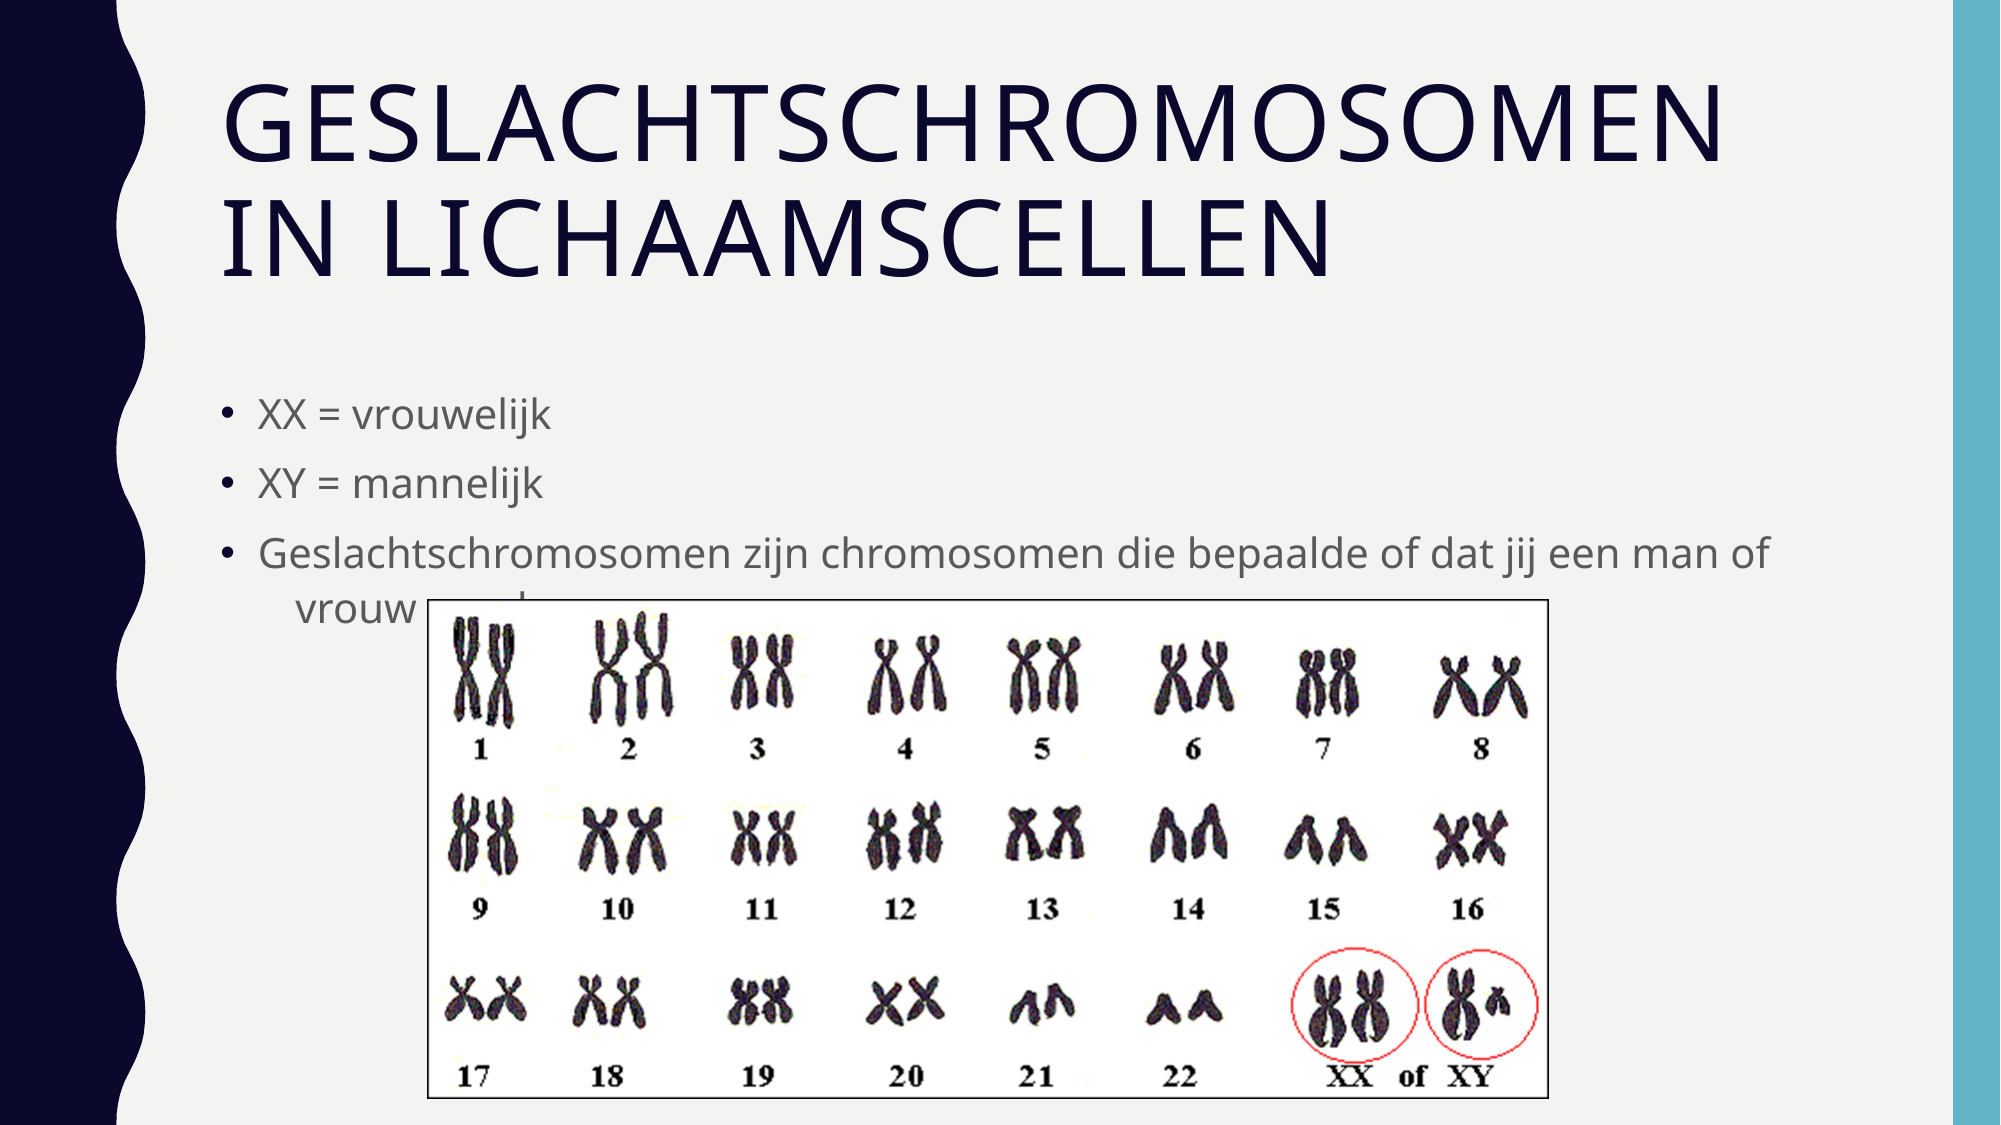

# Geslachtschromosomen in lichaamscellen
XX = vrouwelijk
XY = mannelijk
Geslachtschromosomen zijn chromosomen die bepaalde of dat jij een man of vrouw word